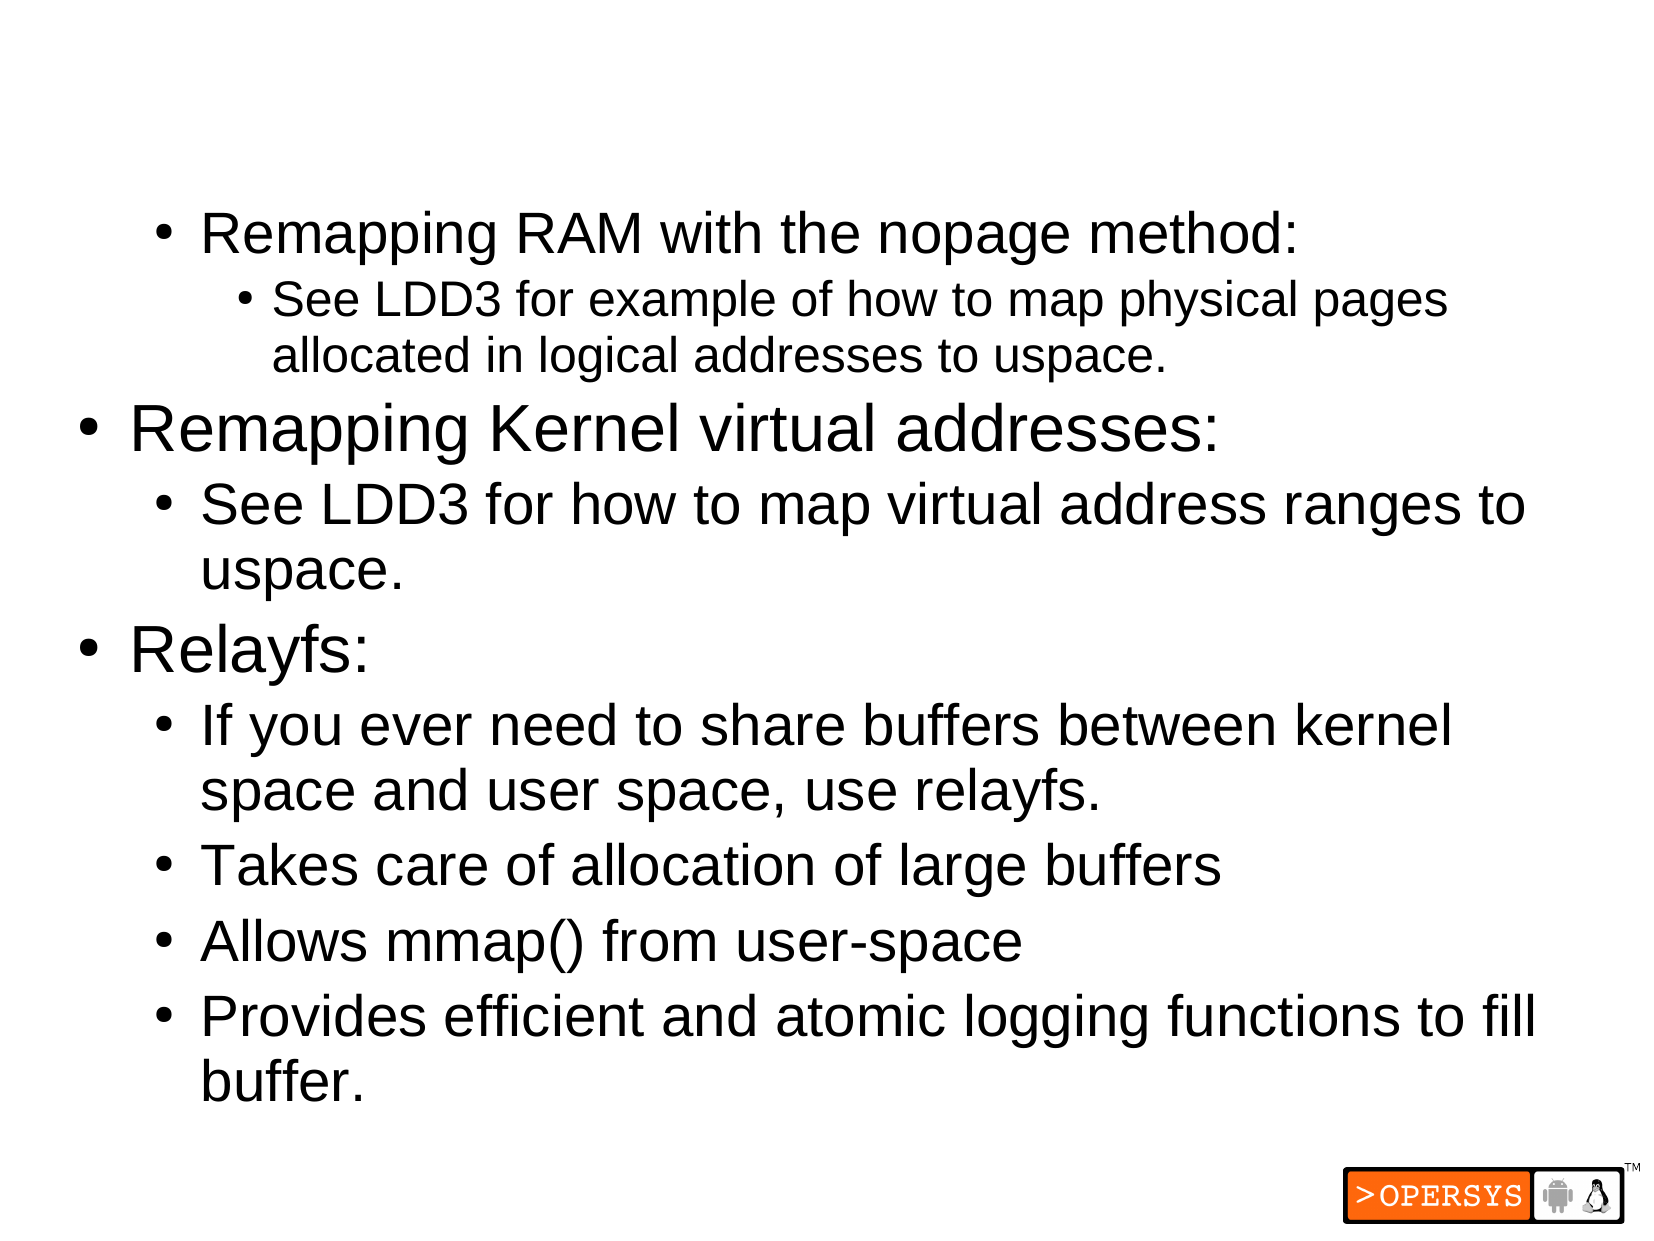

# Remapping RAM with the nopage method:
See LDD3 for example of how to map physical pages allocated in logical addresses to uspace.
Remapping Kernel virtual addresses:
See LDD3 for how to map virtual address ranges to uspace.
Relayfs:
If you ever need to share buffers between kernel space and user space, use relayfs.
Takes care of allocation of large buffers
Allows mmap() from user-space
Provides efficient and atomic logging functions to fill buffer.